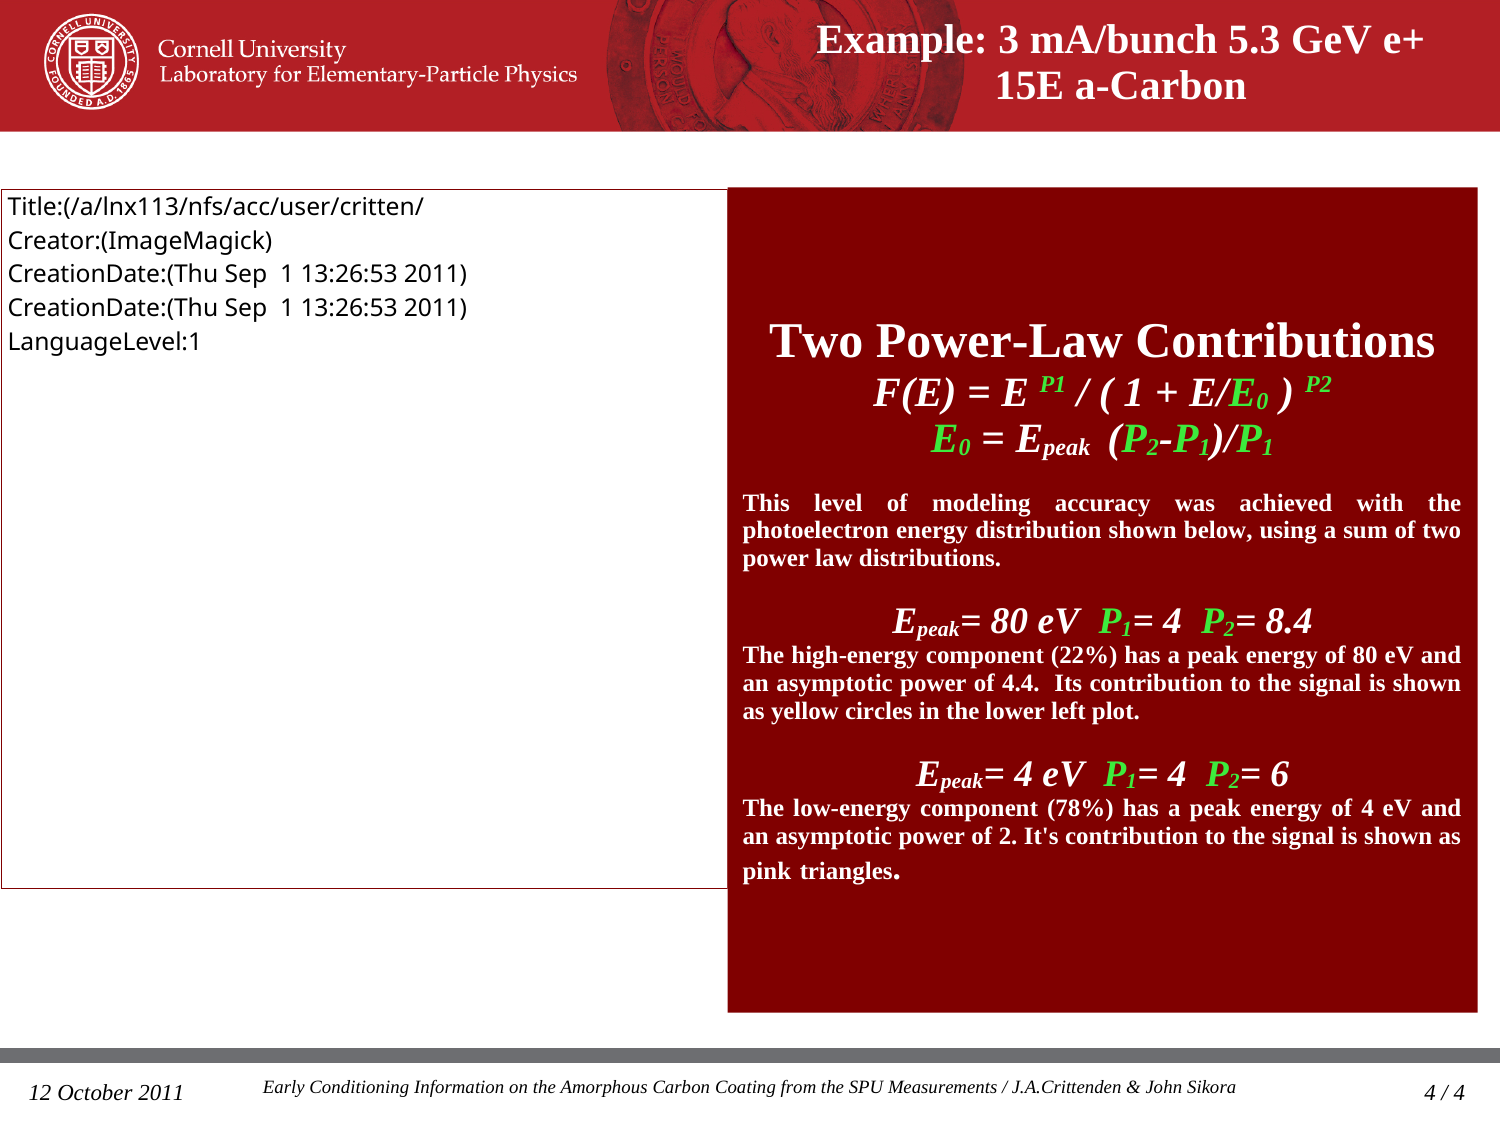

# Example: 3 mA/bunch 5.3 GeV e+ 15E a-Carbon
Two Power-Law Contributions
F(E) = E P1 / ( 1 + E/E0 ) P2
E0 = Epeak (P2-P1)/P1
This level of modeling accuracy was achieved with the photoelectron energy distribution shown below, using a sum of two power law distributions.
Epeak= 80 eV P1= 4 P2= 8.4
The high-energy component (22%) has a peak energy of 80 eV and an asymptotic power of 4.4. Its contribution to the signal is shown as yellow circles in the lower left plot.
Epeak= 4 eV P1= 4 P2= 6
The low-energy component (78%) has a peak energy of 4 eV and an asymptotic power of 2. It's contribution to the signal is shown as pink triangles.